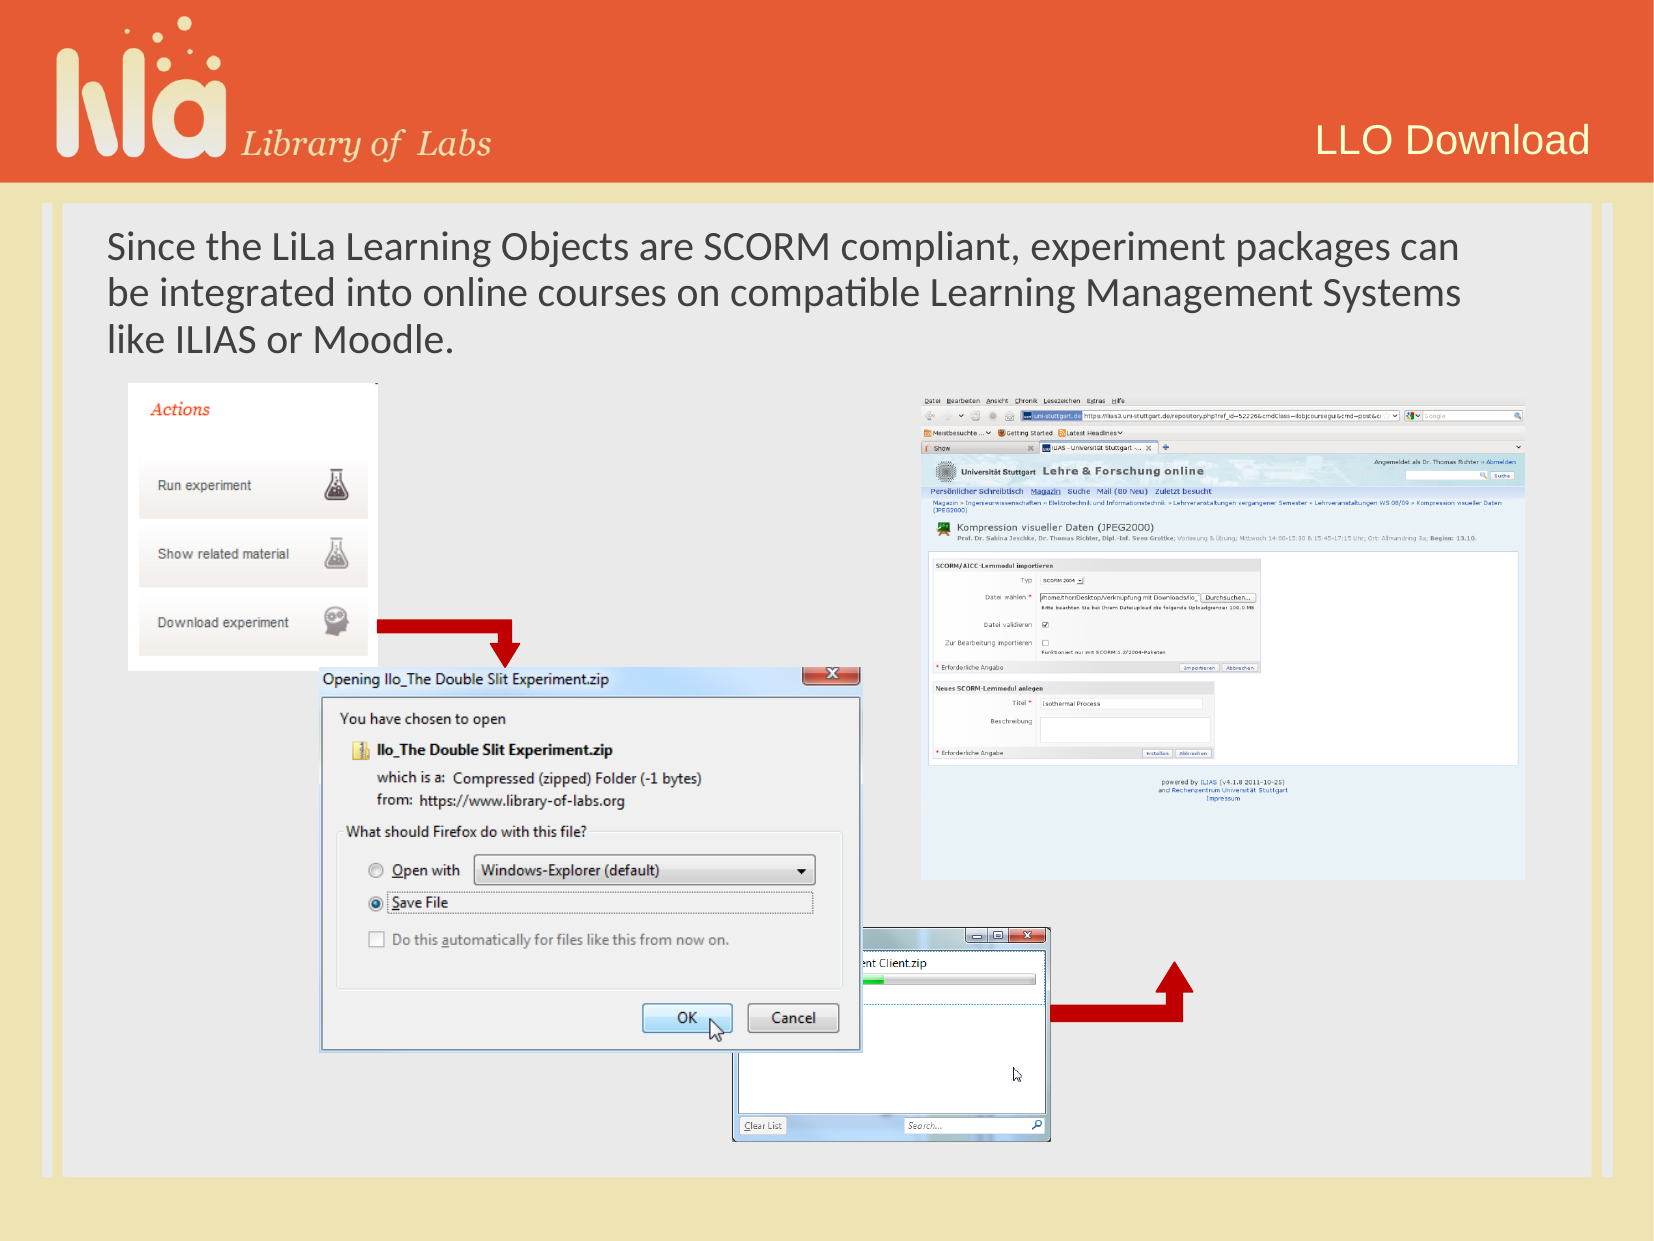

LLO Download
# Since the LiLa Learning Objects are SCORM compliant, experiment packages can be integrated into online courses on compatible Learning Management Systems like ILIAS or Moodle.